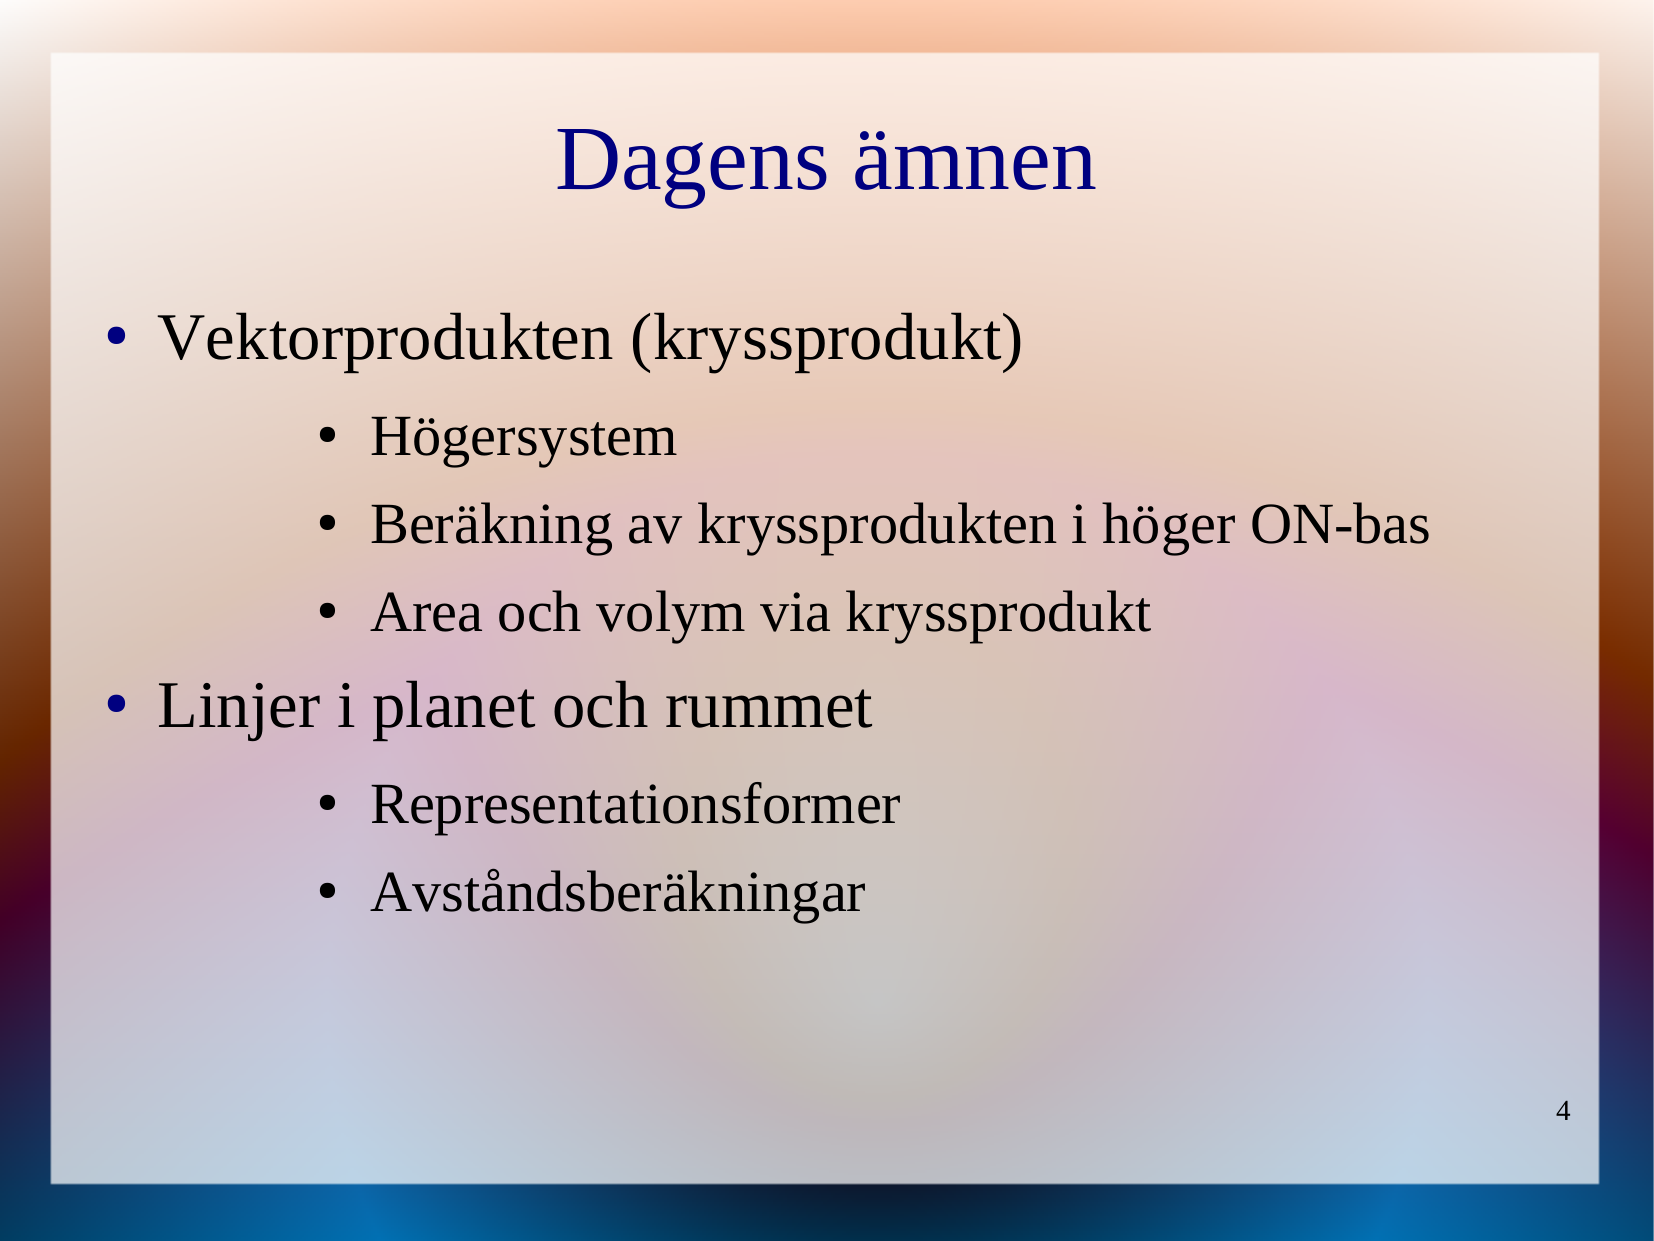

# Dagens ämnen
Vektorprodukten (kryssprodukt)
Högersystem
Beräkning av kryssprodukten i höger ON-bas
Area och volym via kryssprodukt
Linjer i planet och rummet
Representationsformer
Avståndsberäkningar
4